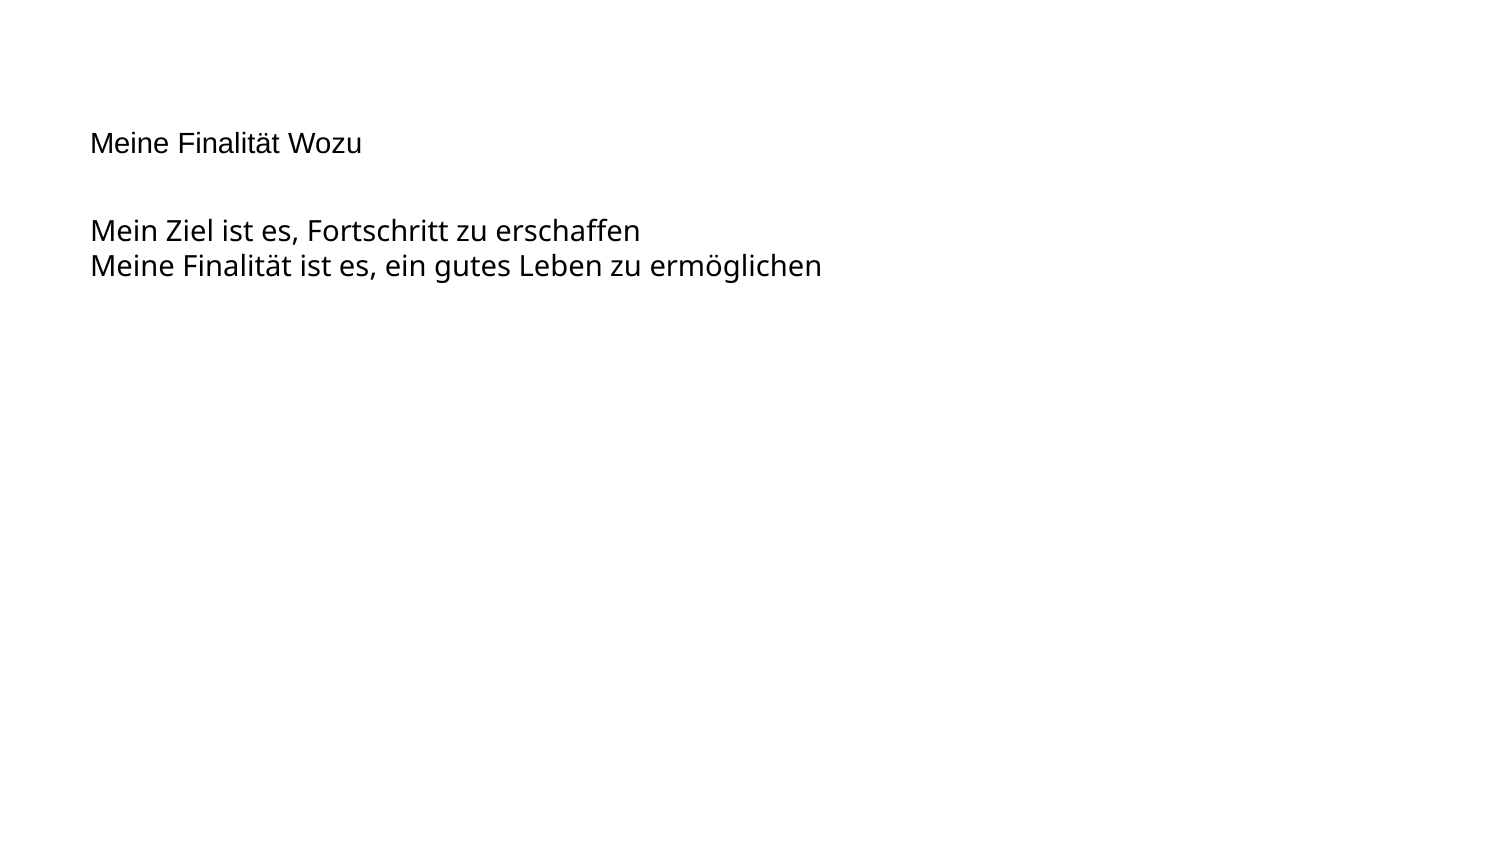

# Meine Finalität Wozu
Mein Ziel ist es, Fortschritt zu erschaffen
Meine Finalität ist es, ein gutes Leben zu ermöglichen